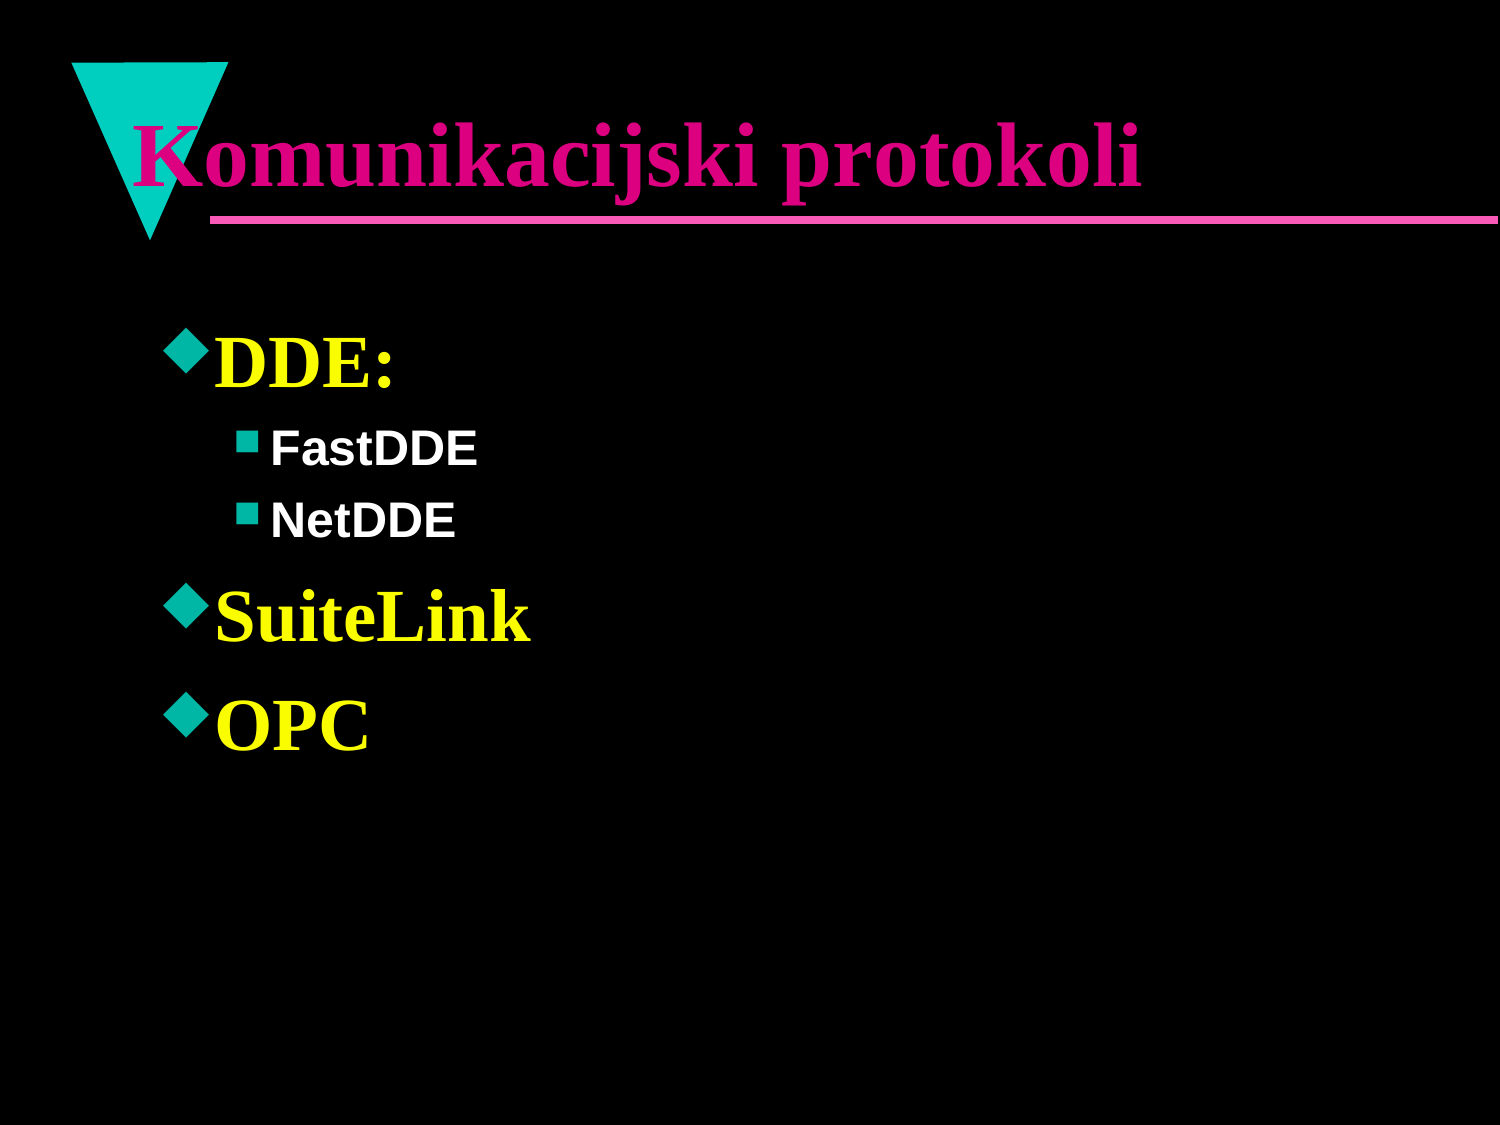

# Komunikacijski protokoli
DDE:
FastDDE
NetDDE
SuiteLink
OPC
RVP2
I/O komunikacija
3